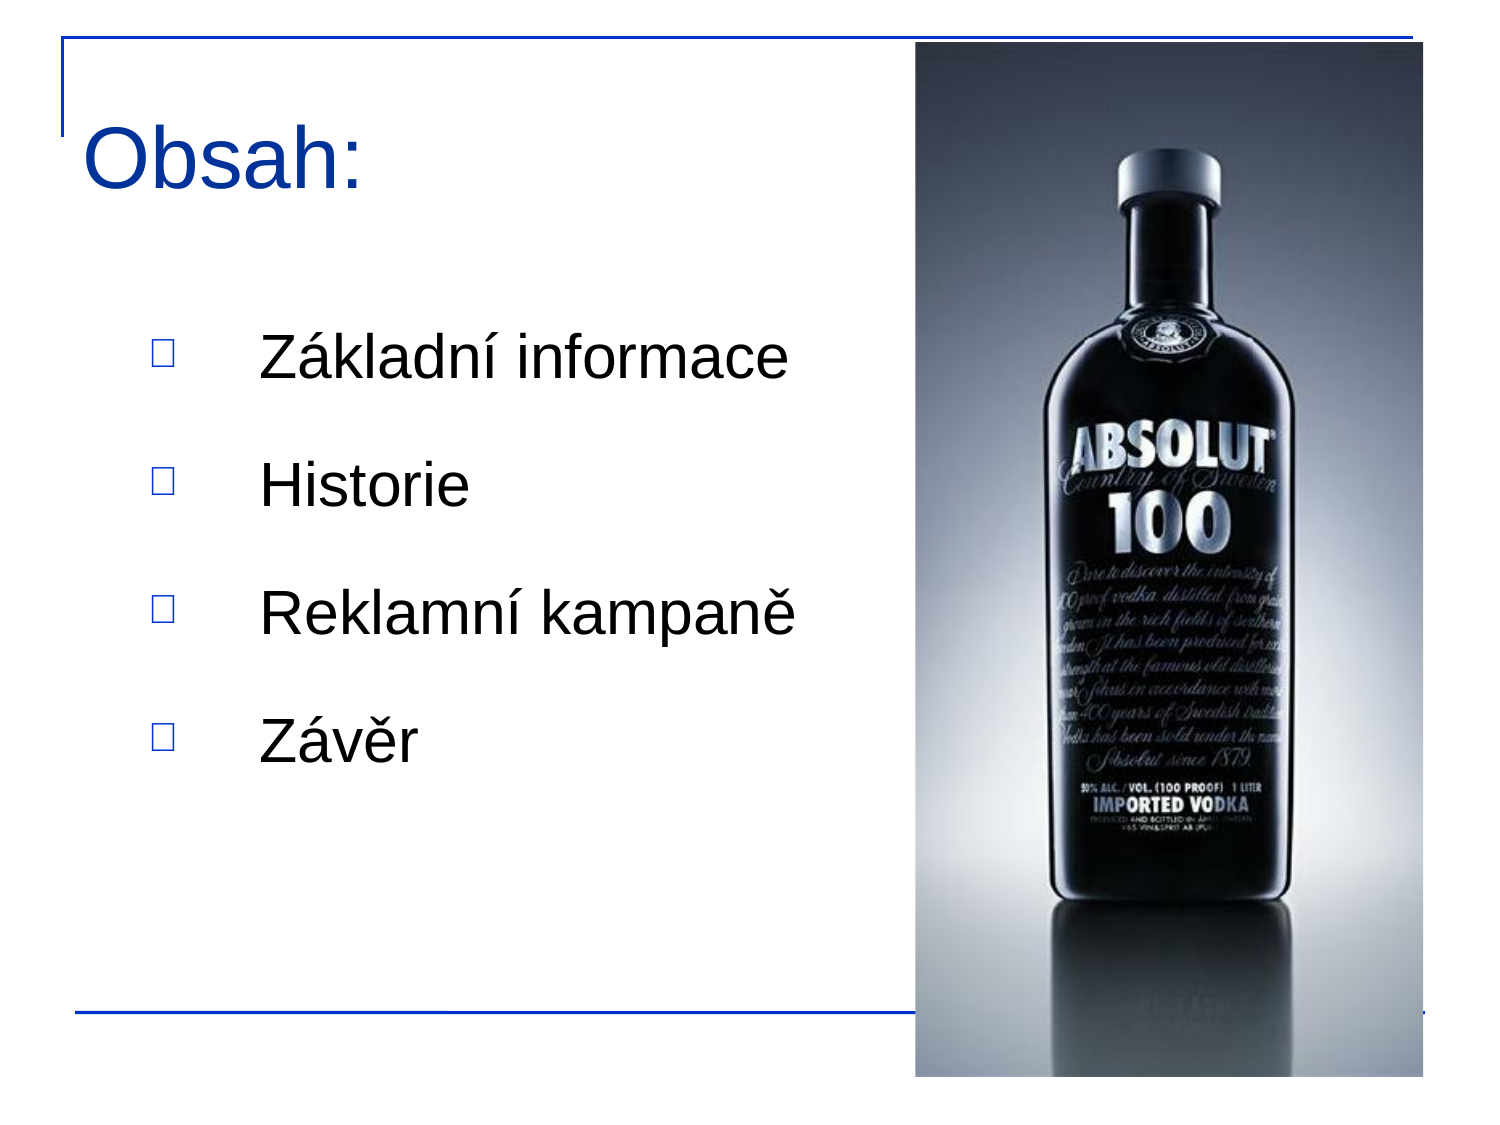

# Obsah:
Základní informace
Historie
Reklamní kampaně
Závěr